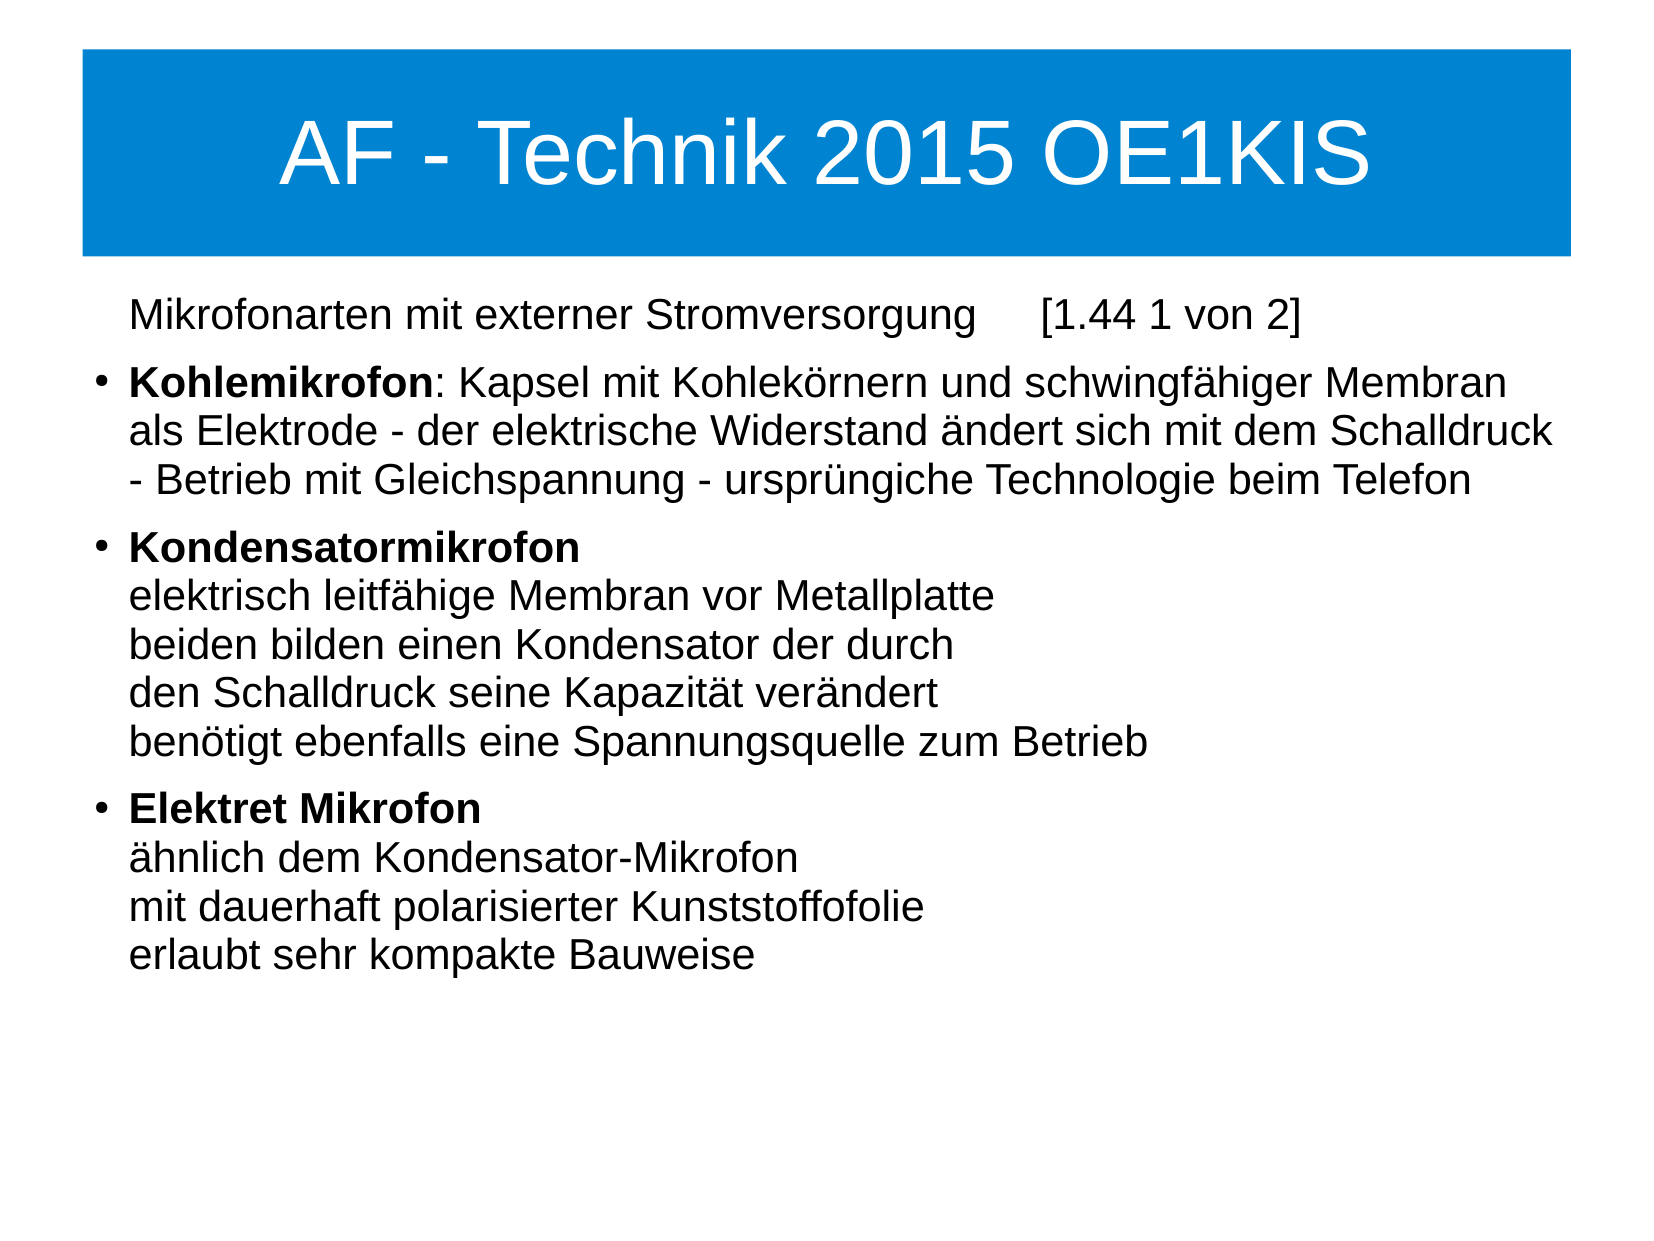

# AF - Technik 2015 OE1KIS
Mikrofonarten mit externer Stromversorgung							[1.44 1 von 2]
Kohlemikrofon: Kapsel mit Kohlekörnern und schwingfähiger Membran als Elektrode - der elektrische Widerstand ändert sich mit dem Schalldruck - Betrieb mit Gleichspannung - ursprüngiche Technologie beim Telefon
Kondensatormikrofon
elektrisch leitfähige Membran vor Metallplatte
beiden bilden einen Kondensator der durch
den Schalldruck seine Kapazität verändert
benötigt ebenfalls eine Spannungsquelle zum Betrieb
Elektret Mikrofon
ähnlich dem Kondensator-Mikrofon
mit dauerhaft polarisierter Kunststoffofolie
erlaubt sehr kompakte Bauweise